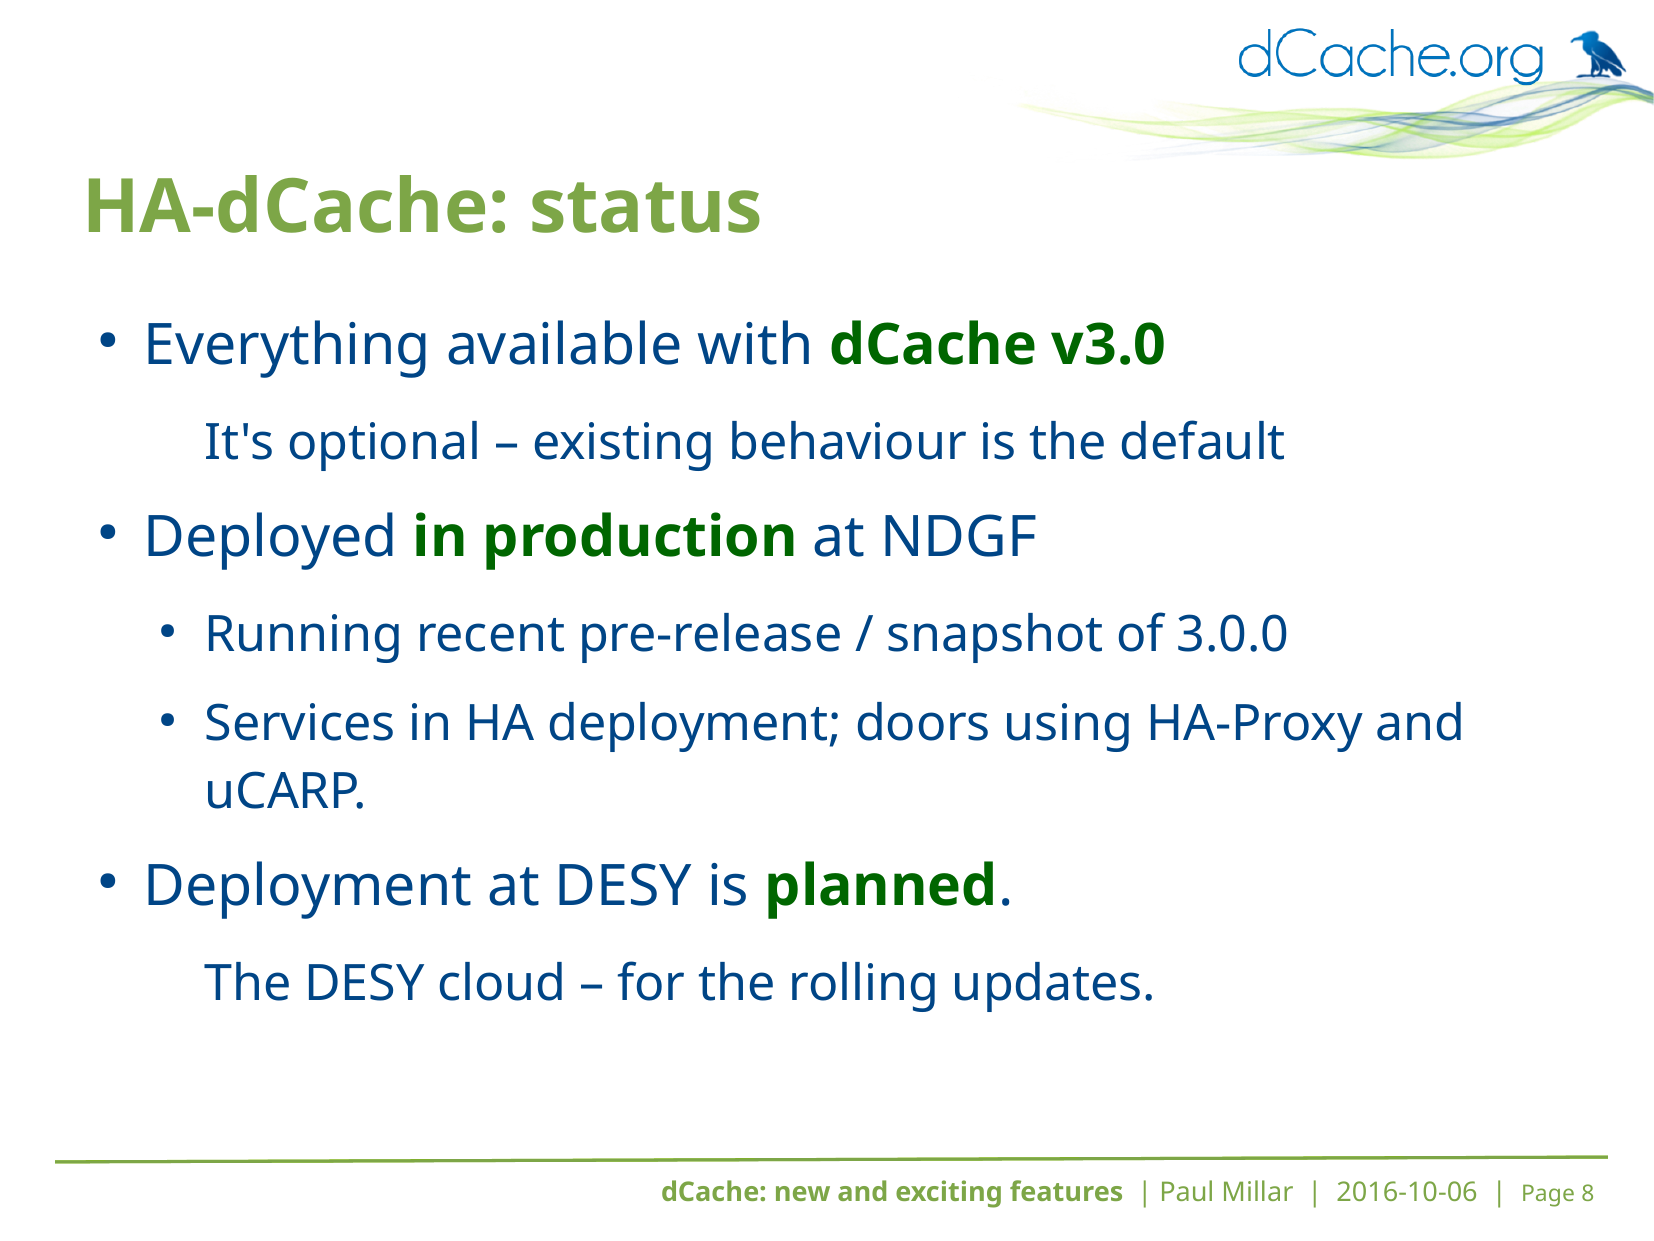

# HA-dCache: status
Everything available with dCache v3.0
It's optional – existing behaviour is the default
Deployed in production at NDGF
Running recent pre-release / snapshot of 3.0.0
Services in HA deployment; doors using HA-Proxy and uCARP.
Deployment at DESY is planned.
The DESY cloud – for the rolling updates.
8